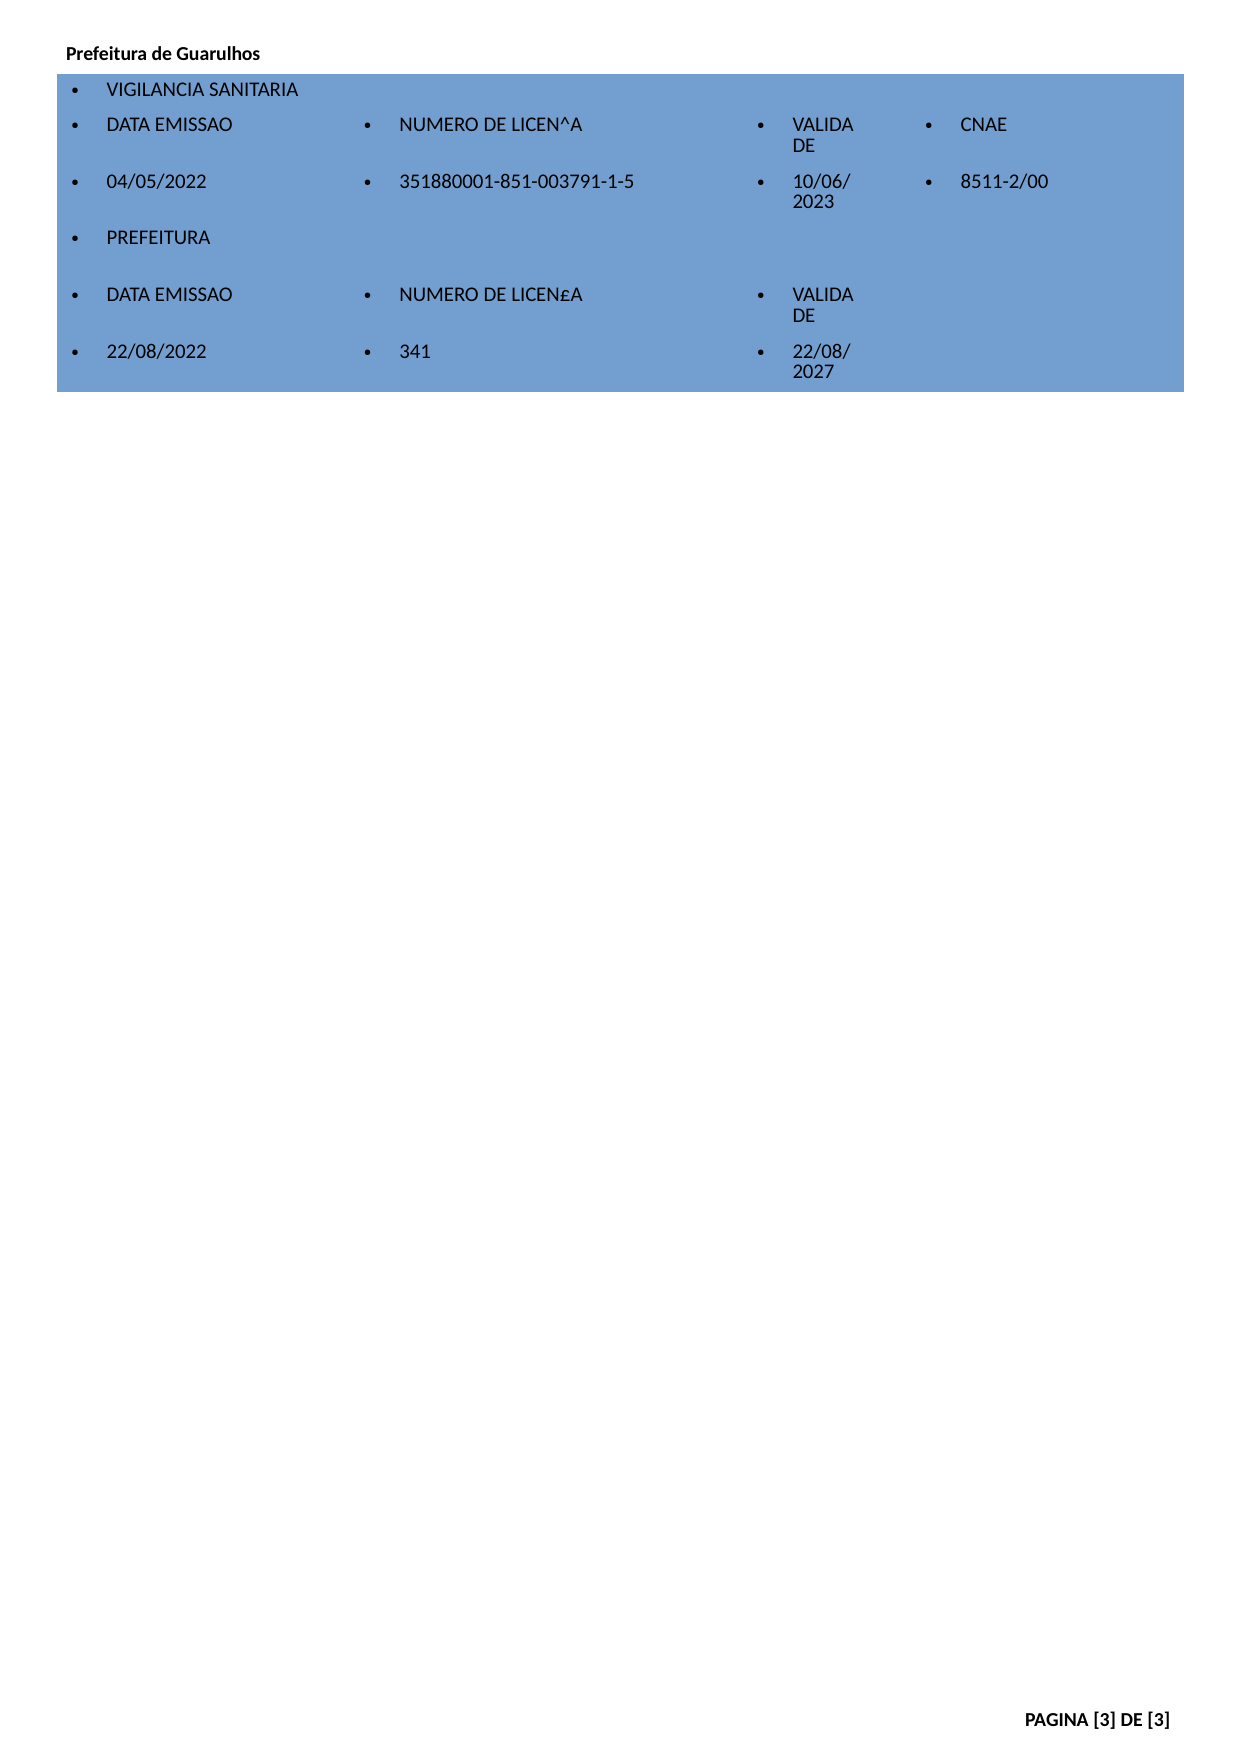

Prefeitura de Guarulhos
| VIGILANCIA SANITARIA | | | |
| --- | --- | --- | --- |
| DATA EMISSAO | NUMERO DE LICEN^A | VALIDADE | CNAE |
| 04/05/2022 | 351880001-851-003791-1-5 | 10/06/2023 | 8511-2/00 |
| PREFEITURA | | | |
| DATA EMISSAO | NUMERO DE LICEN£A | VALIDADE | |
| 22/08/2022 | 341 | 22/08/2027 | |
PAGINA [3] DE [3]